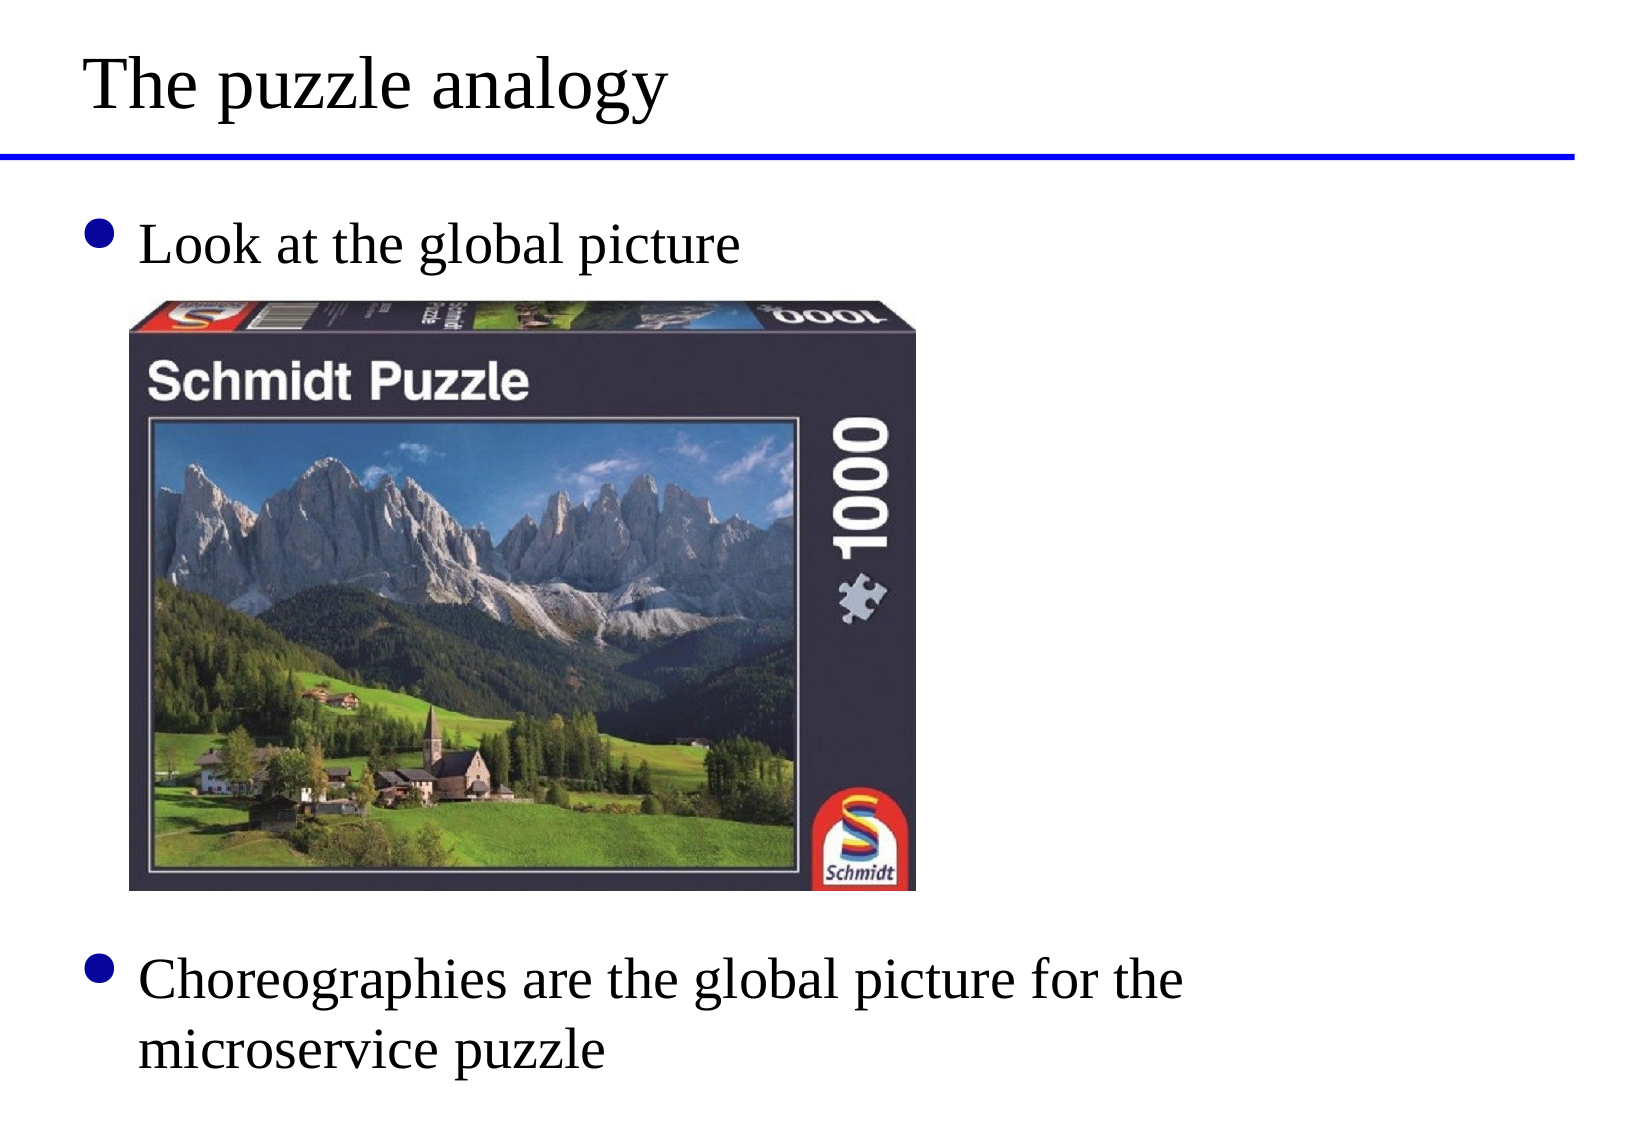

# The puzzle analogy
Look at the global picture
Choreographies are the global picture for the microservice puzzle